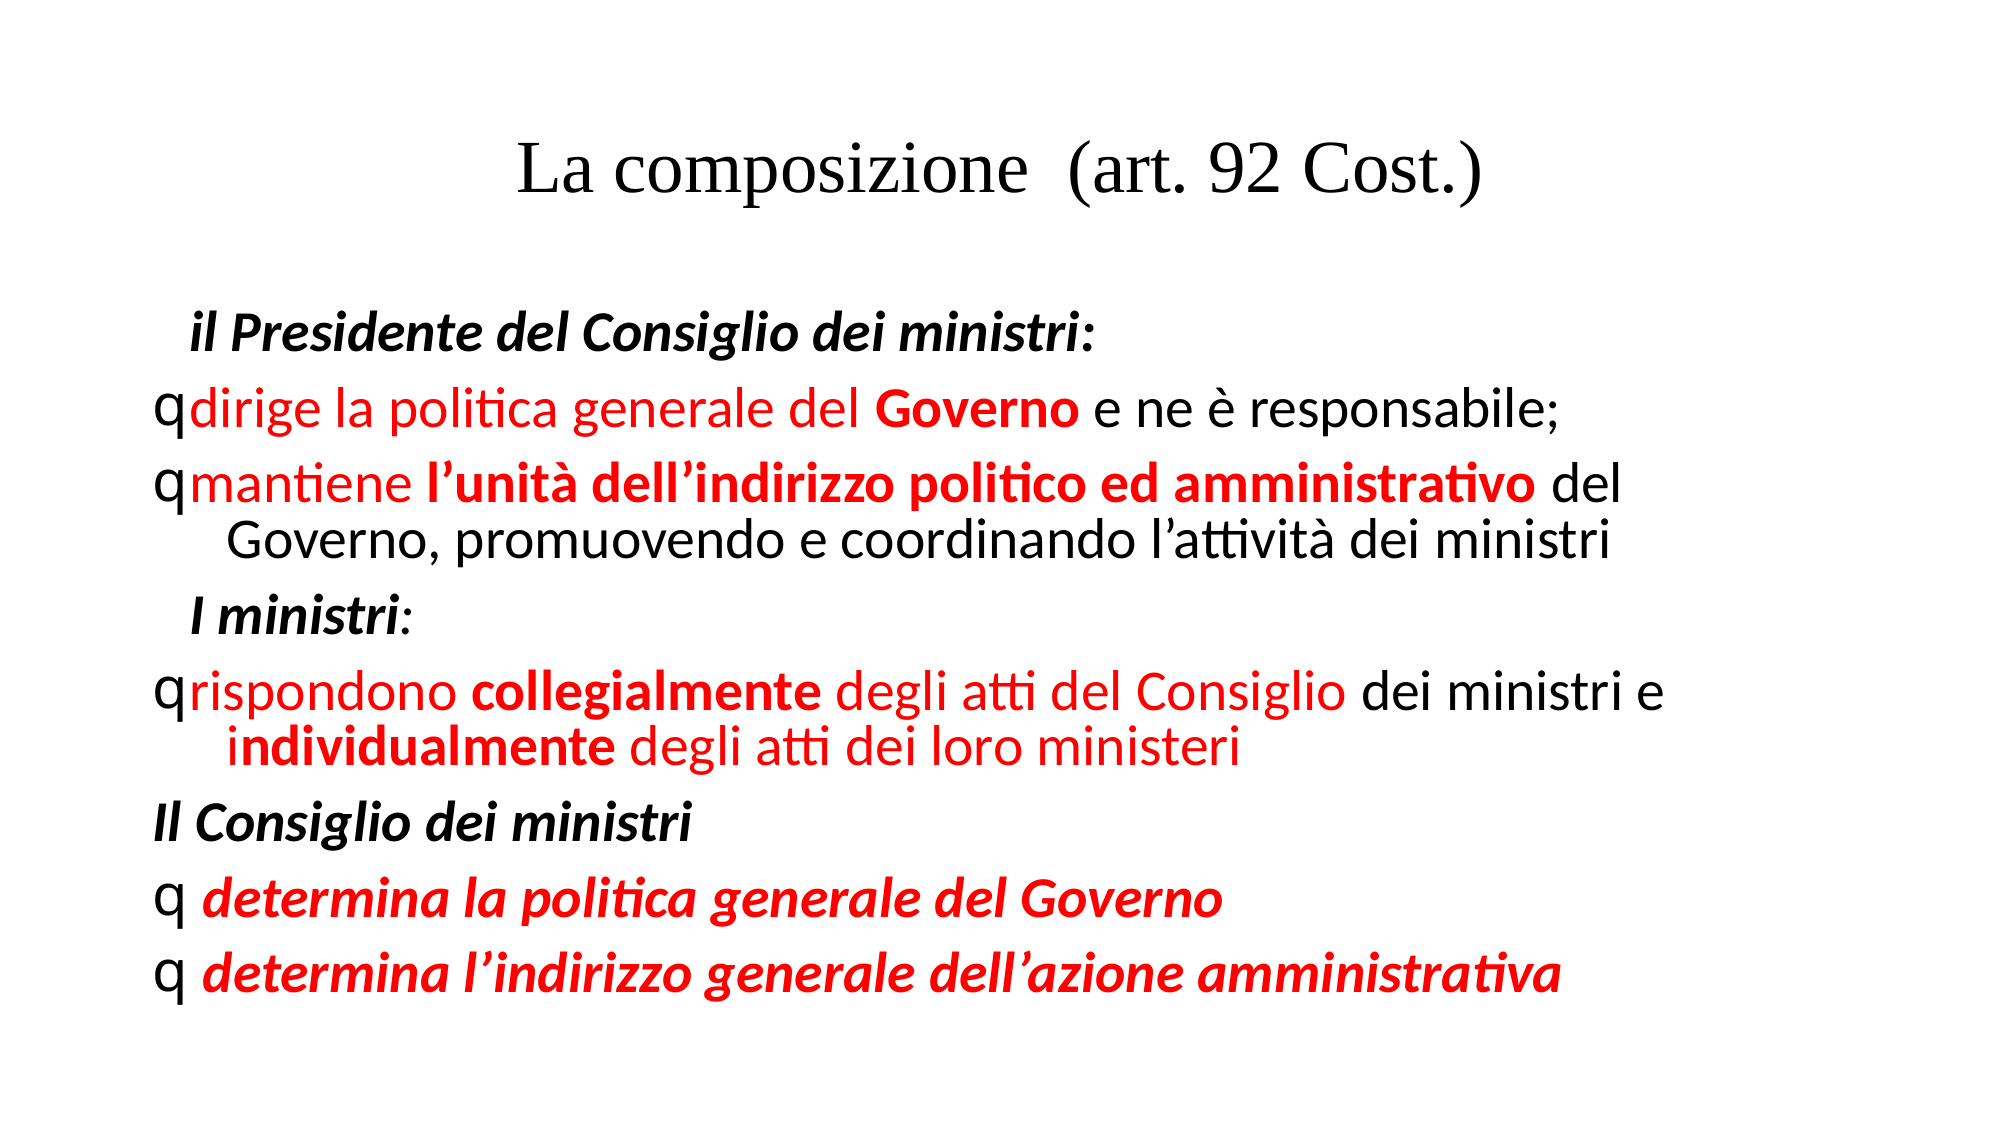

# La composizione (art. 92 Cost.)
il Presidente del Consiglio dei ministri:
dirige la politica generale del Governo e ne è responsabile;
mantiene l’unità dell’indirizzo politico ed amministrativo del Governo, promuovendo e coordinando l’attività dei ministri
I ministri:
rispondono collegialmente degli atti del Consiglio dei ministri e individualmente degli atti dei loro ministeri
Il Consiglio dei ministri
 determina la politica generale del Governo
 determina l’indirizzo generale dell’azione amministrativa